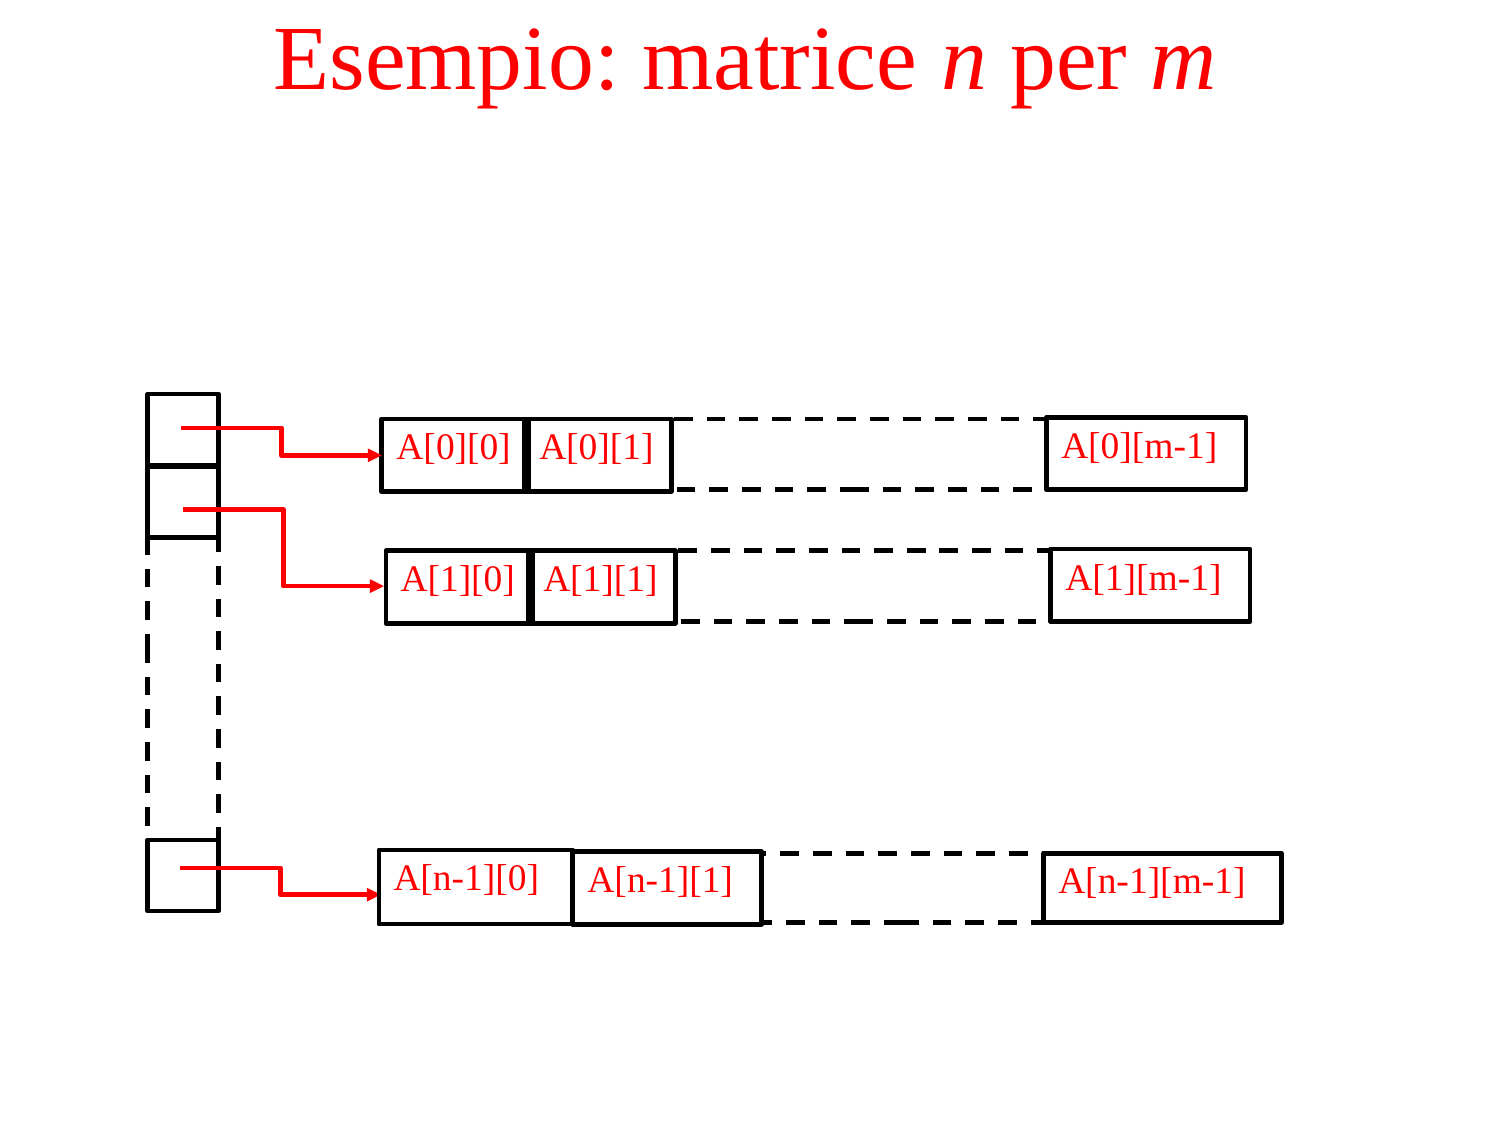

# Esempio: matrice n per m
A[0][m-1]
A[0][0]
A[0][1]
A[1][m-1]
A[1][0]
A[1][1]
A[n-1][0]
A[n-1][1]
A[n-1][m-1]